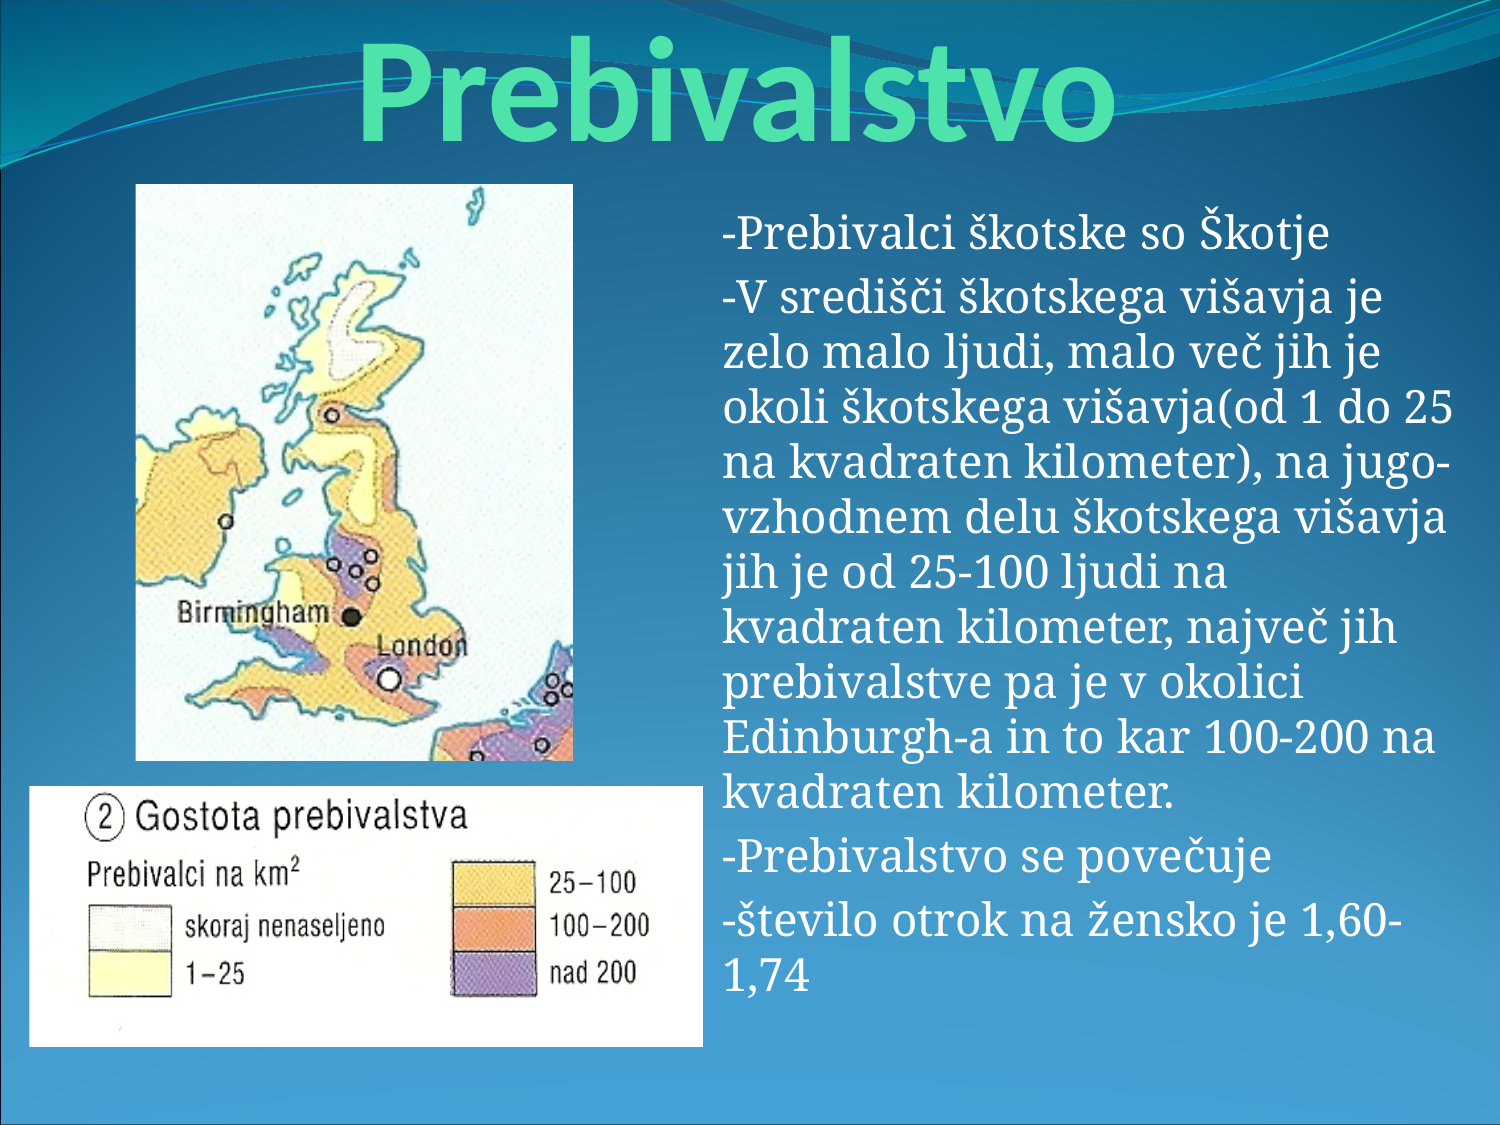

# Prebivalstvo
-Prebivalci škotske so Škotje
-V središči škotskega višavja je zelo malo ljudi, malo več jih je okoli škotskega višavja(od 1 do 25 na kvadraten kilometer), na jugo-vzhodnem delu škotskega višavja jih je od 25-100 ljudi na kvadraten kilometer, največ jih prebivalstve pa je v okolici Edinburgh-a in to kar 100-200 na kvadraten kilometer.
-Prebivalstvo se povečuje
-število otrok na žensko je 1,60-1,74